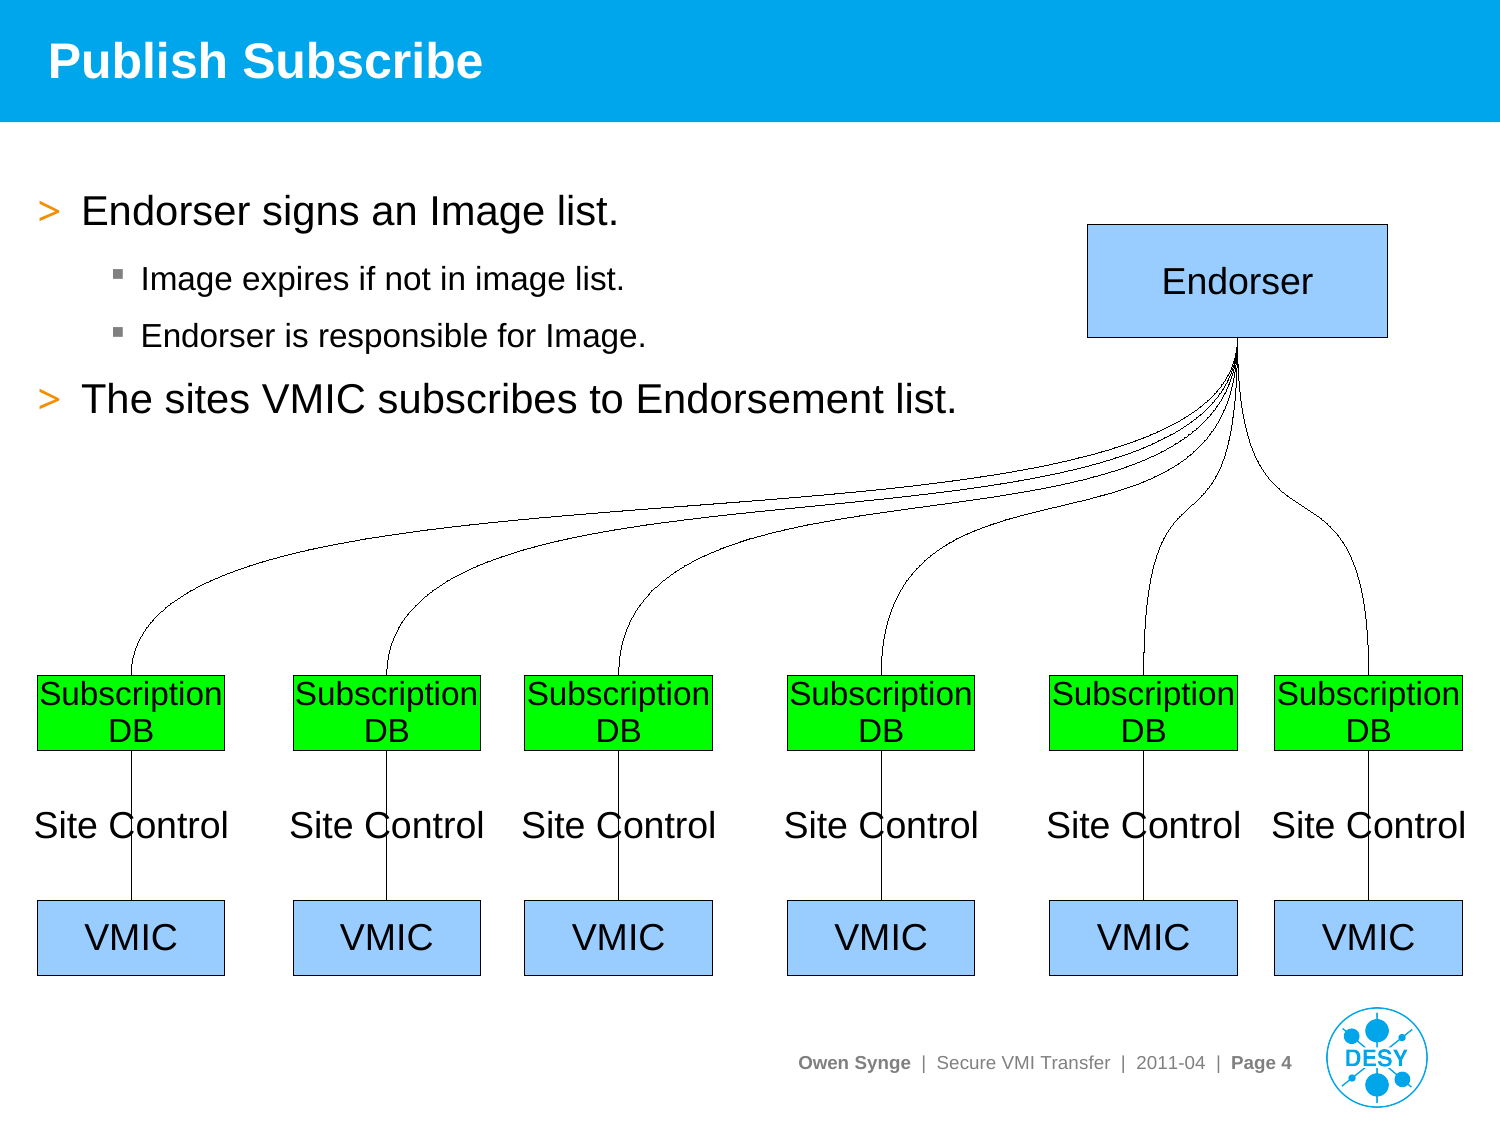

# Publish Subscribe
Endorser signs an Image list.
Image expires if not in image list.
Endorser is responsible for Image.
The sites VMIC subscribes to Endorsement list.
Endorser
Subscription
DB
Subscription
DB
Subscription
DB
Subscription
DB
Subscription
DB
Subscription
DB
VMIC
VMIC
VMIC
VMIC
VMIC
VMIC